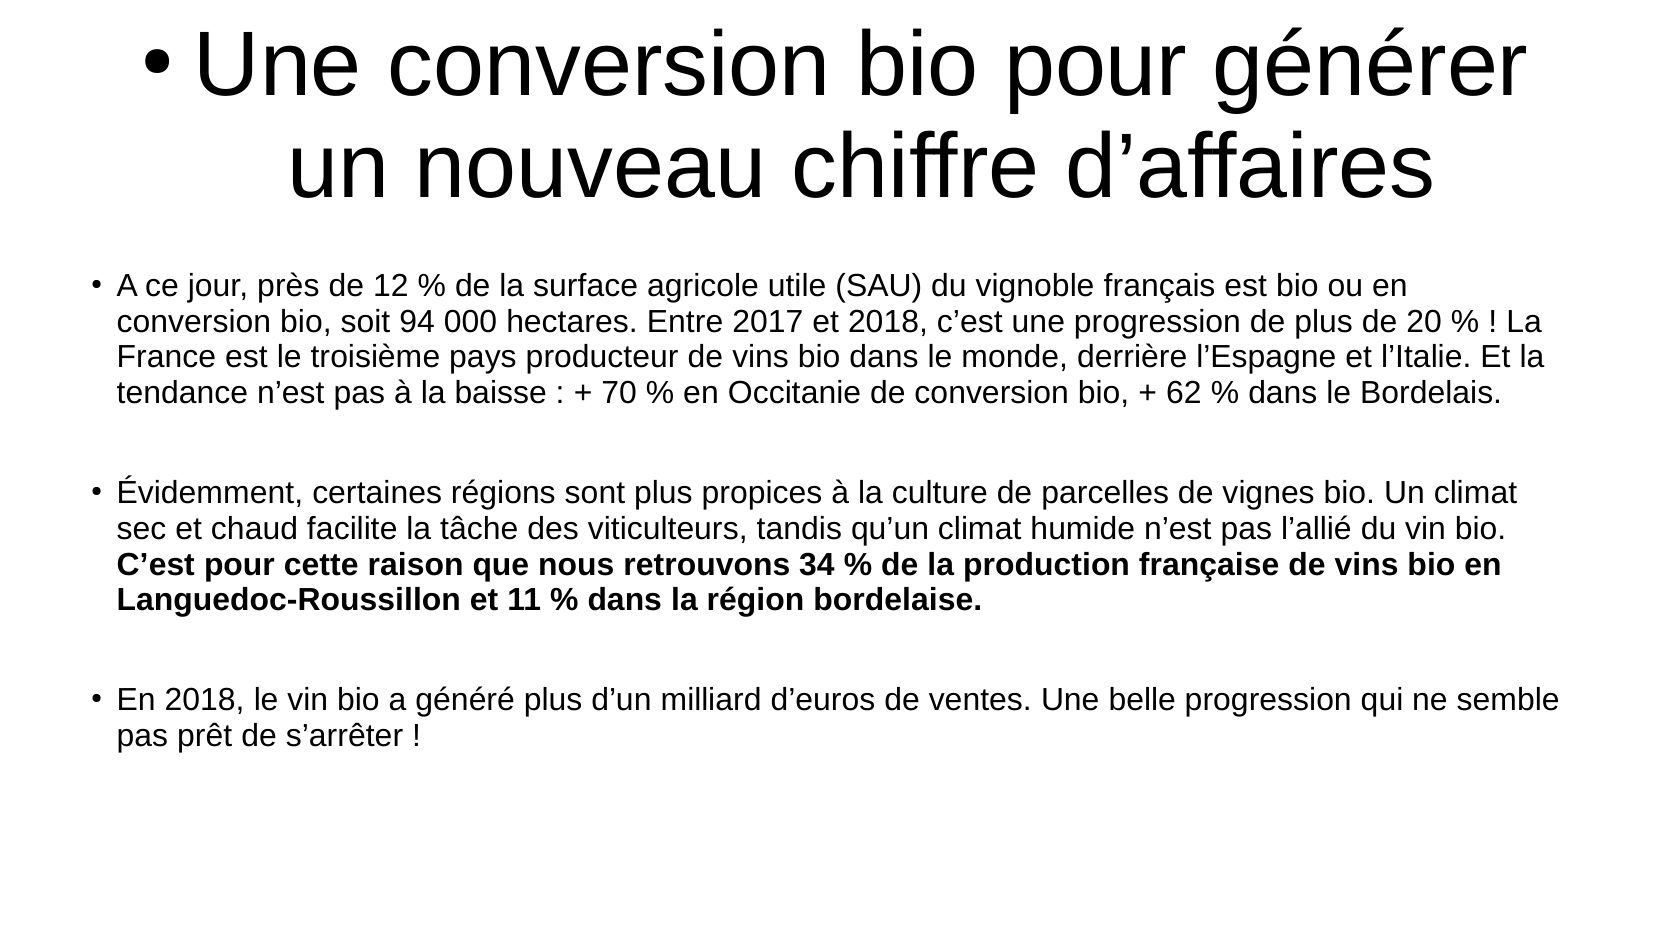

# Une conversion bio pour générer un nouveau chiffre d’affaires
A ce jour, près de 12 % de la surface agricole utile (SAU) du vignoble français est bio ou en conversion bio, soit 94 000 hectares. Entre 2017 et 2018, c’est une progression de plus de 20 % ! La France est le troisième pays producteur de vins bio dans le monde, derrière l’Espagne et l’Italie. Et la tendance n’est pas à la baisse : + 70 % en Occitanie de conversion bio, + 62 % dans le Bordelais.
Évidemment, certaines régions sont plus propices à la culture de parcelles de vignes bio. Un climat sec et chaud facilite la tâche des viticulteurs, tandis qu’un climat humide n’est pas l’allié du vin bio. C’est pour cette raison que nous retrouvons 34 % de la production française de vins bio en Languedoc-Roussillon et 11 % dans la région bordelaise.
En 2018, le vin bio a généré plus d’un milliard d’euros de ventes. Une belle progression qui ne semble pas prêt de s’arrêter !